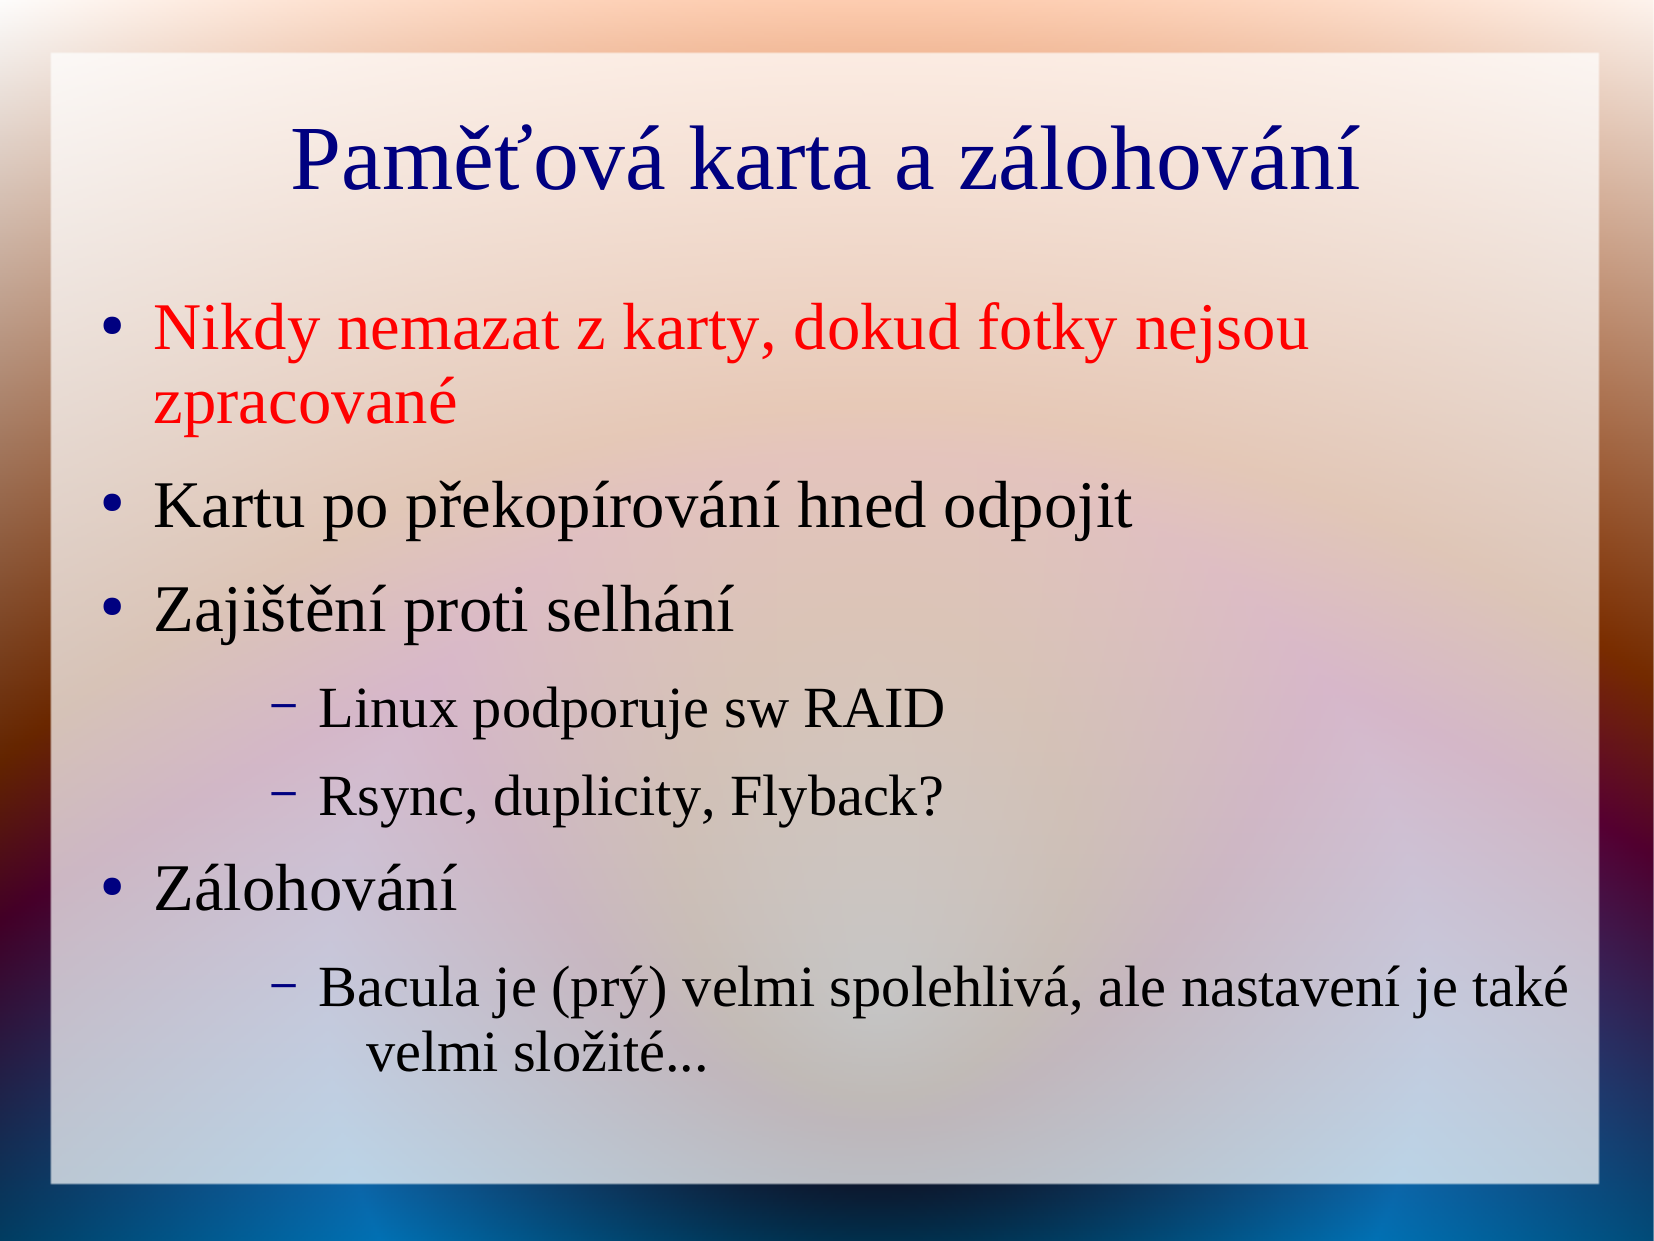

# Paměťová karta a zálohování
Nikdy nemazat z karty, dokud fotky nejsou zpracované
Kartu po překopírování hned odpojit
Zajištění proti selhání
Linux podporuje sw RAID
Rsync, duplicity, Flyback?
Zálohování
Bacula je (prý) velmi spolehlivá, ale nastavení je také velmi složité...